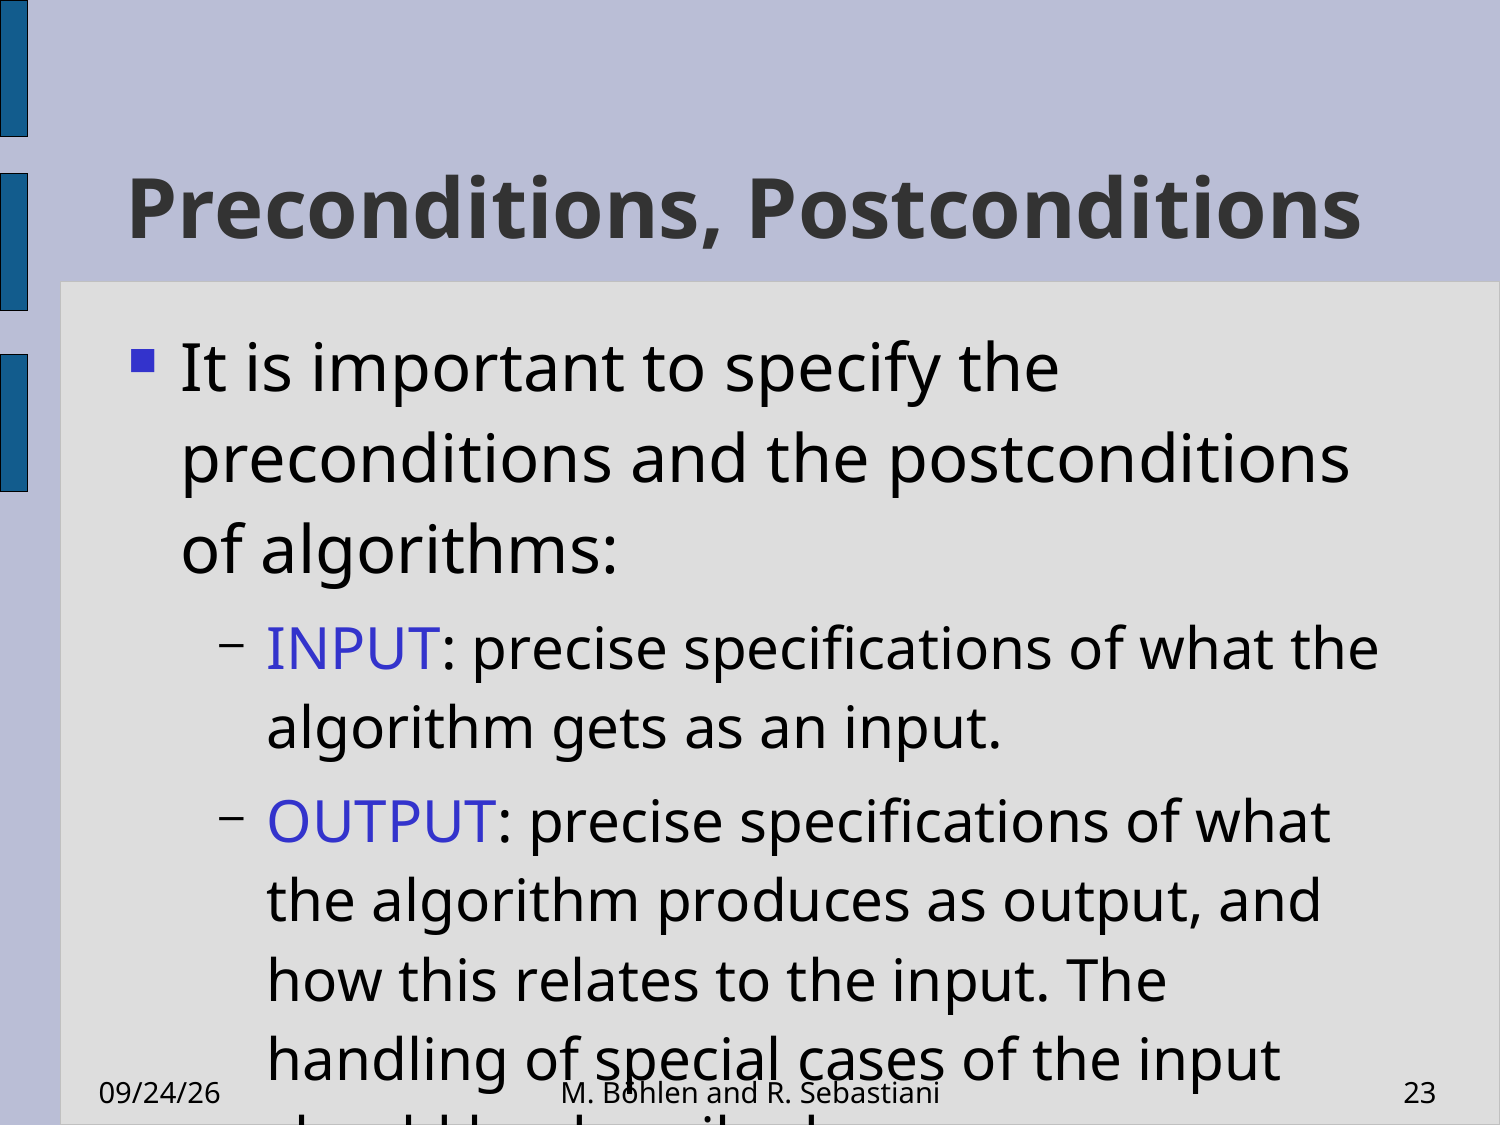

# Preconditions, Postconditions
It is important to specify the preconditions and the postconditions of algorithms:
INPUT: precise specifications of what the algorithm gets as an input.
OUTPUT: precise specifications of what the algorithm produces as output, and how this relates to the input. The handling of special cases of the input should be described.
M. Böhlen and R. Sebastiani
23